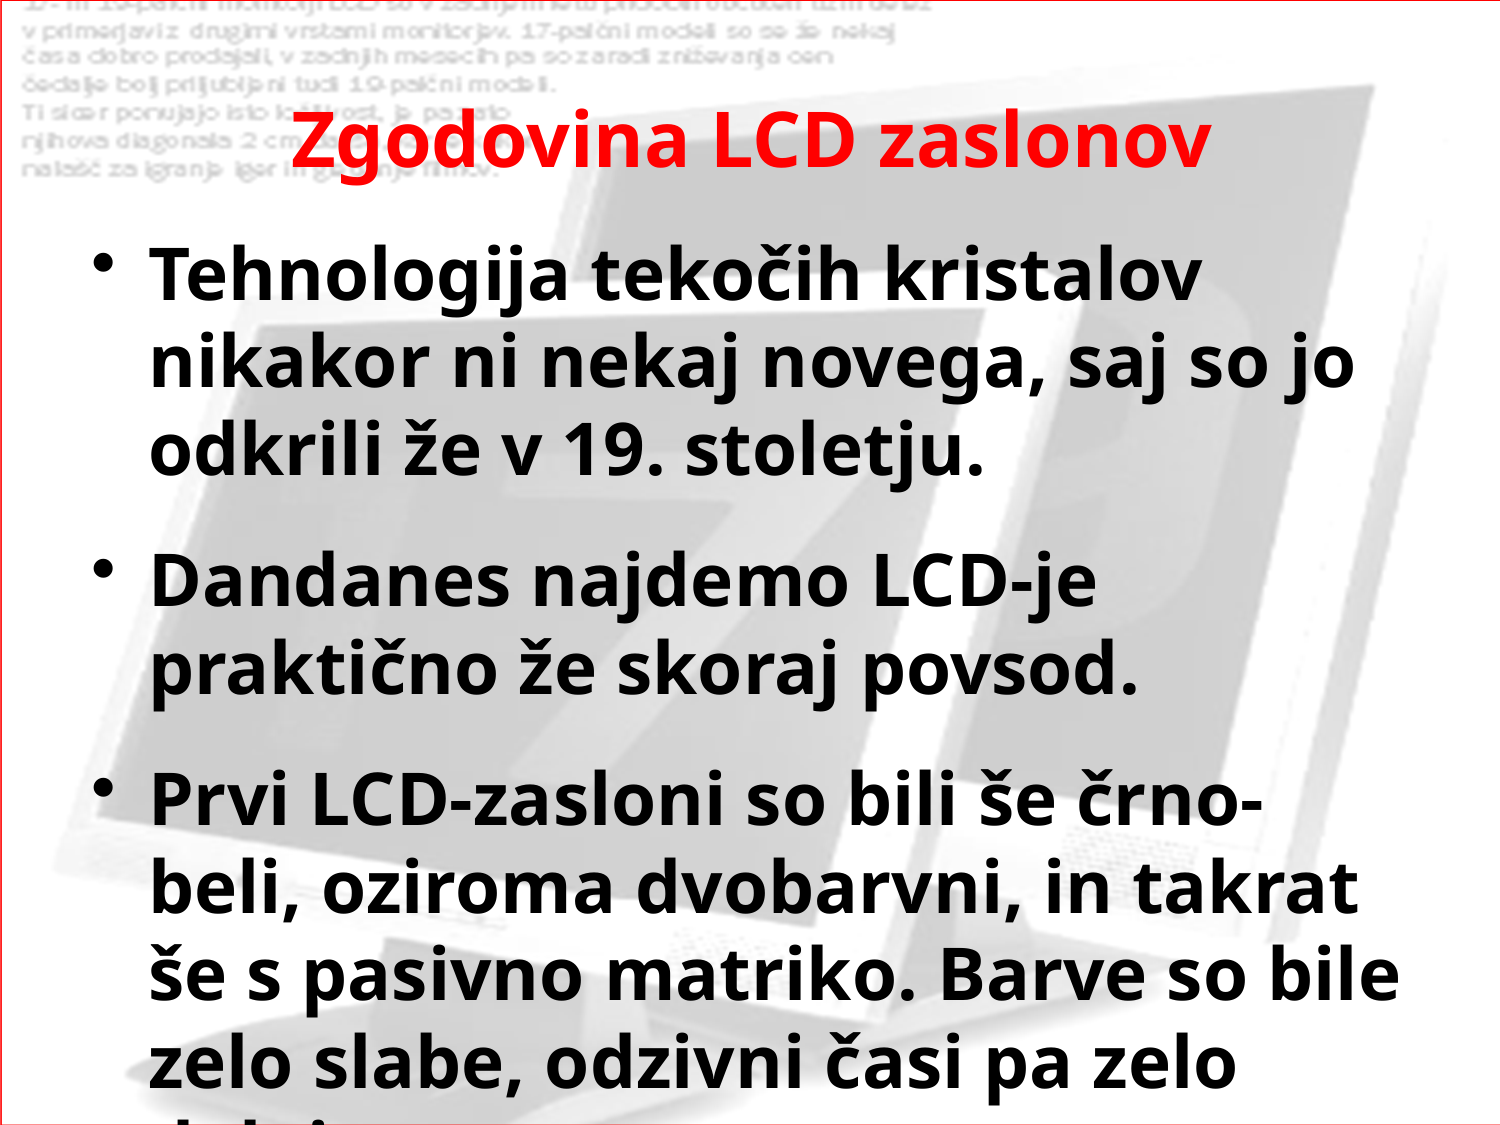

# Zgodovina LCD zaslonov
Tehnologija tekočih kristalov nikakor ni nekaj novega, saj so jo odkrili že v 19. stoletju.
Dandanes najdemo LCD-je praktično že skoraj povsod.
Prvi LCD-zasloni so bili še črno-beli, oziroma dvobarvni, in takrat še s pasivno matriko. Barve so bile zelo slabe, odzivni časi pa zelo dolgi.